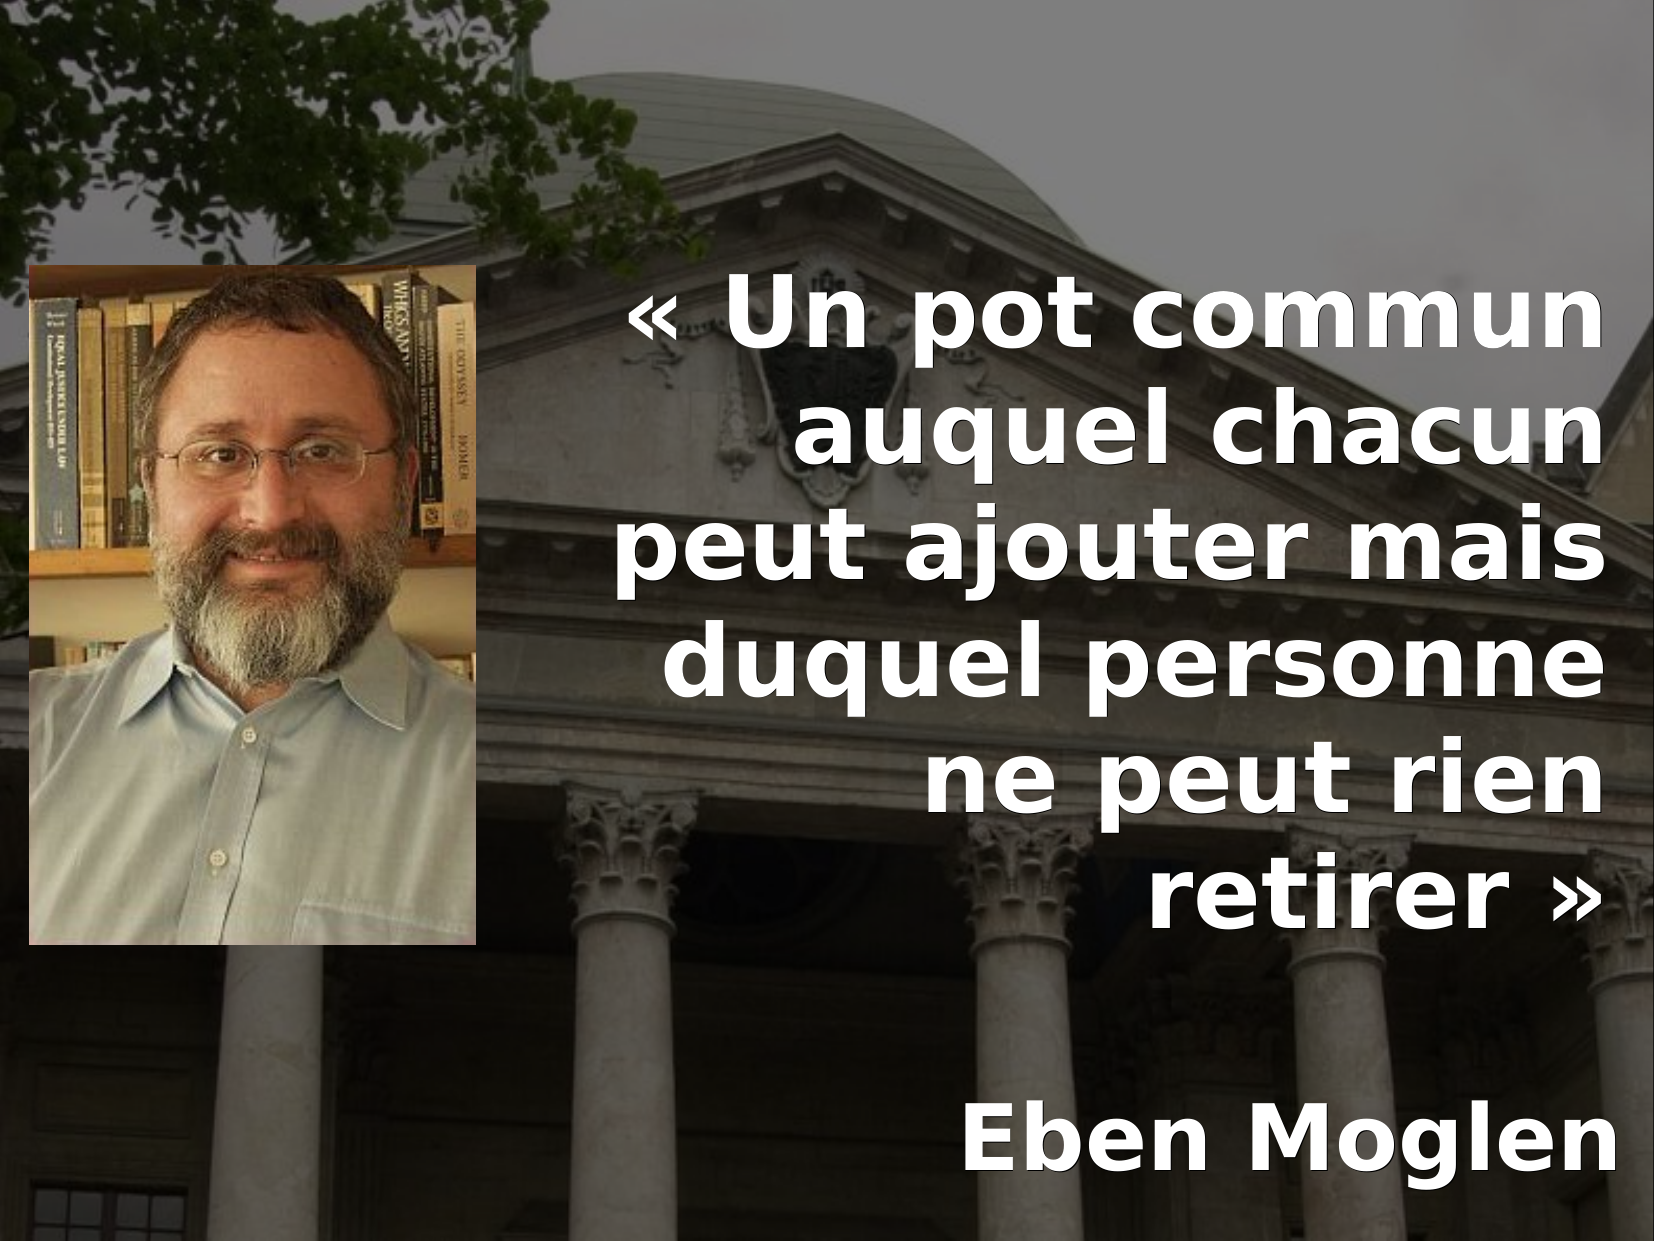

« Un pot commun auquel chacun peut ajouter mais duquel personne ne peut rien retirer »
Eben Moglen